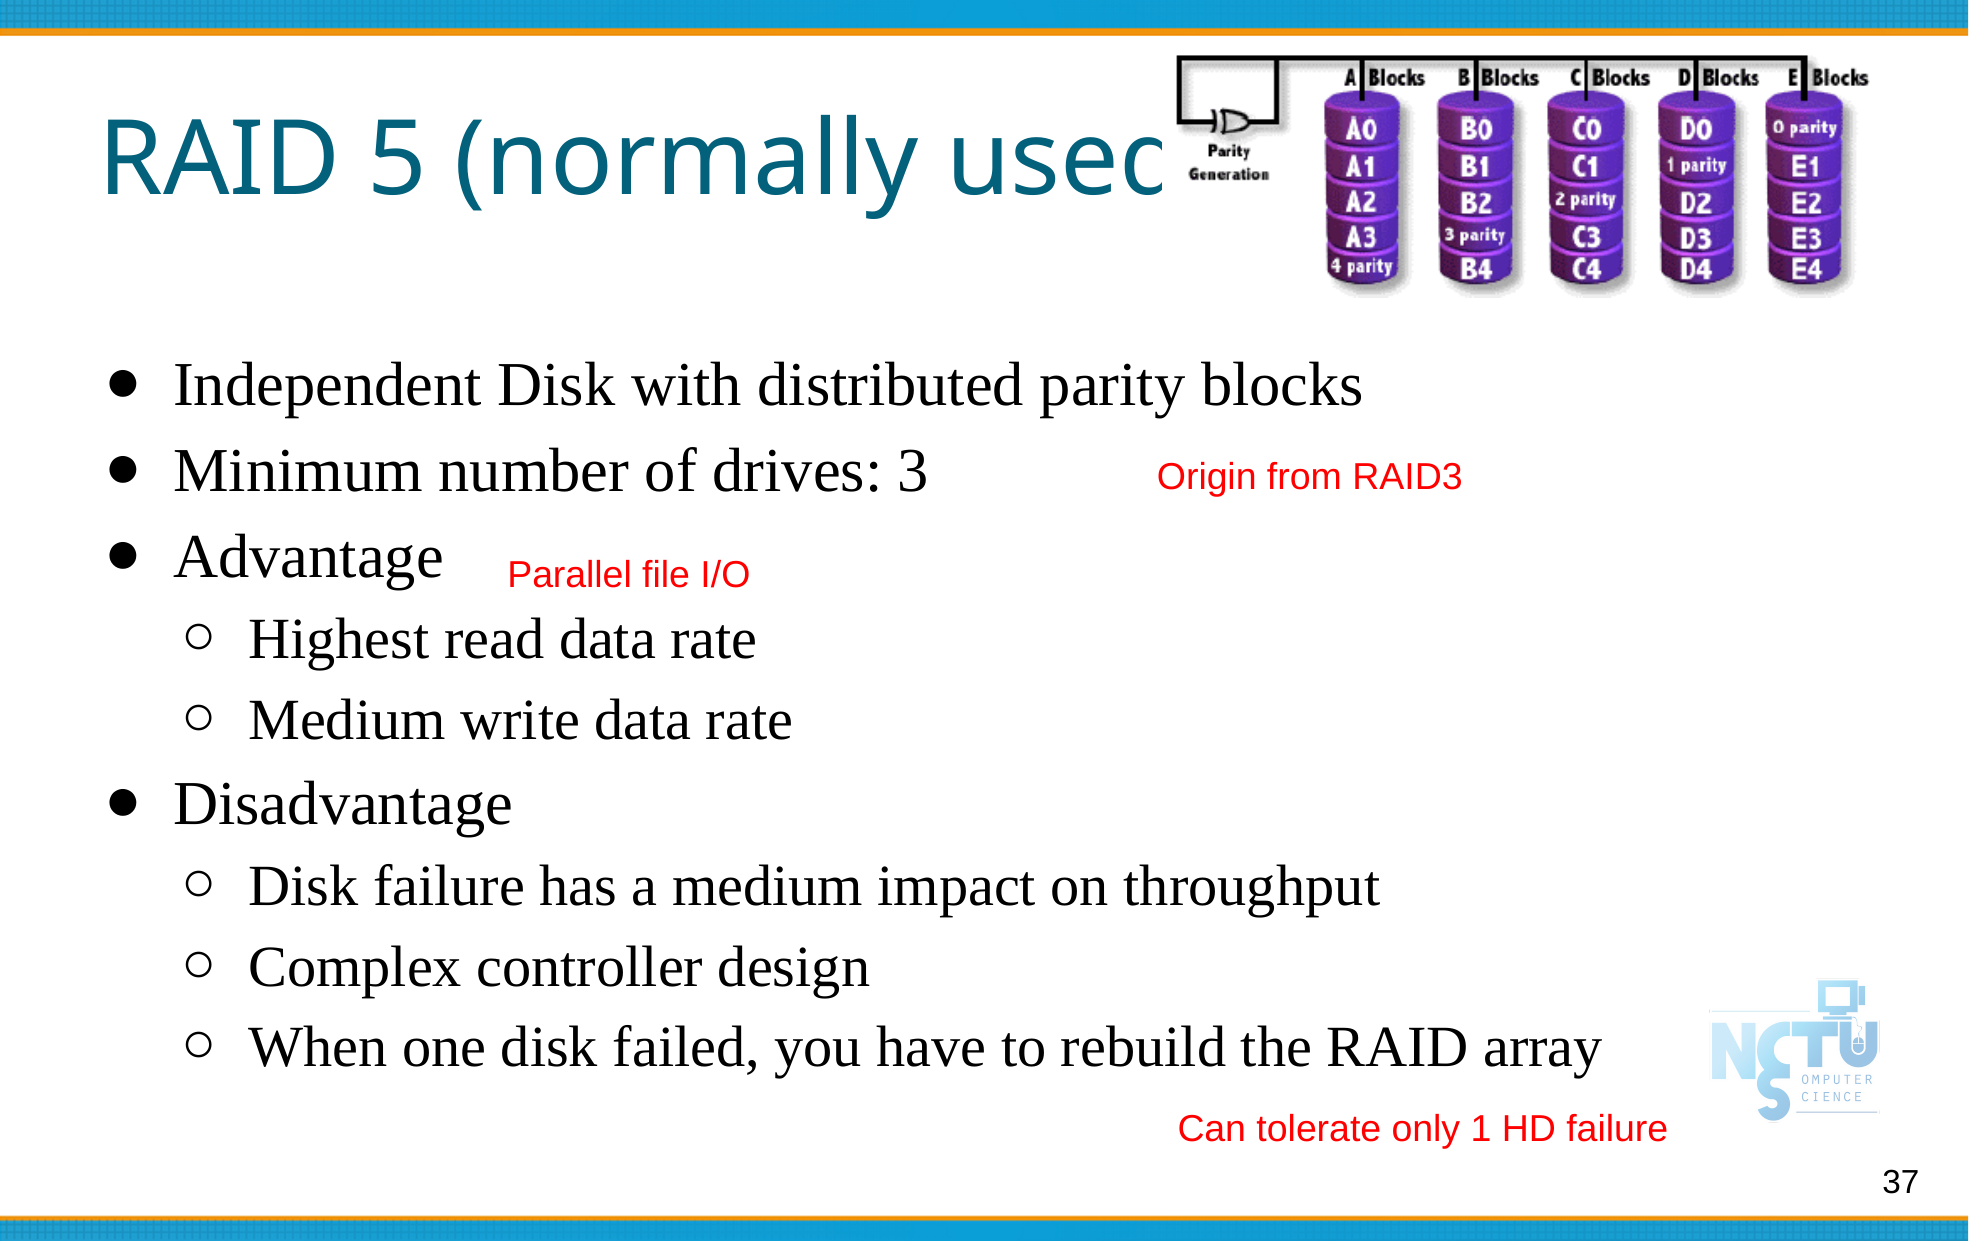

# RAID 5 (normally used)
Independent Disk with distributed parity blocks
Minimum number of drives: 3
Advantage
Highest read data rate
Medium write data rate
Disadvantage
Disk failure has a medium impact on throughput
Complex controller design
When one disk failed, you have to rebuild the RAID array
Origin from RAID3
Parallel file I/O
Can tolerate only 1 HD failure